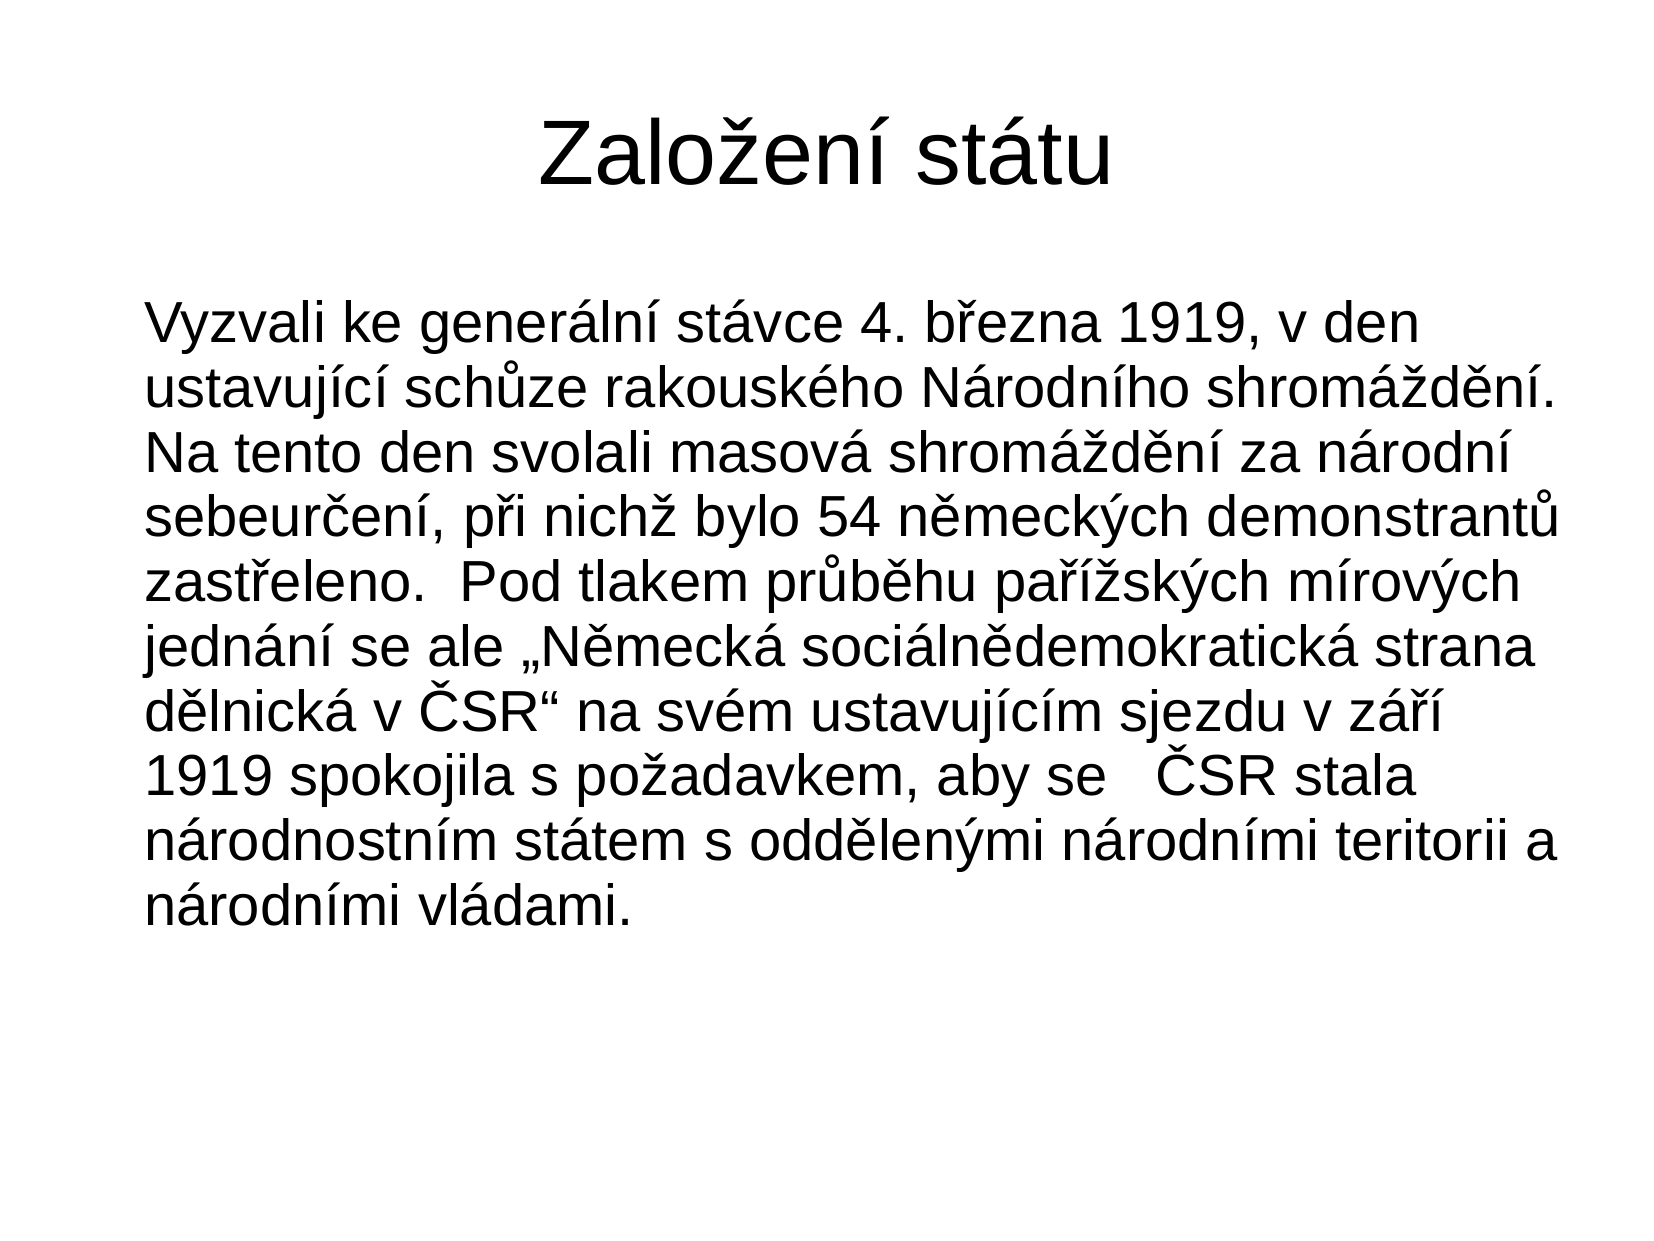

# Založení státu
Vyzvali ke generální stávce 4. března 1919, v den ustavující schůze rakouského Národního shromáždění. Na tento den svolali masová shromáždění za národní sebeurčení, při nichž bylo 54 německých demonstrantů zastřeleno. Pod tlakem průběhu pařížských mírových jednání se ale „Německá sociálnědemokratická strana dělnická v ČSR“ na svém ustavujícím sjezdu v září 1919 spokojila s požadavkem, aby se ČSR stala národnostním státem s oddělenými národními teritorii a národními vládami.